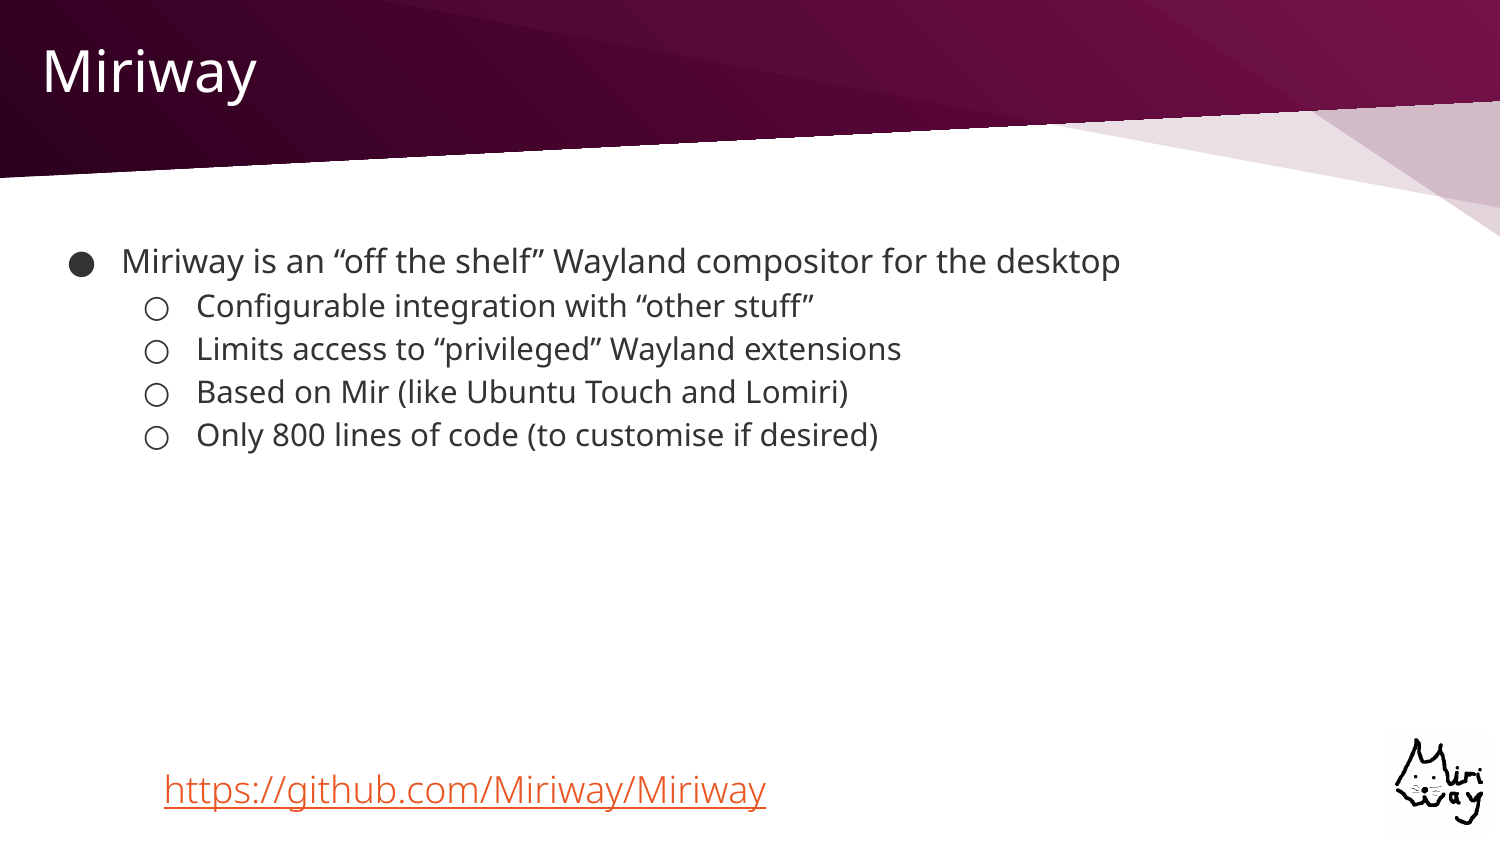

Miriway
# Miriway is an “off the shelf” Wayland compositor for the desktop
Configurable integration with “other stuff”
Limits access to “privileged” Wayland extensions
Based on Mir (like Ubuntu Touch and Lomiri)
Only 800 lines of code (to customise if desired)
https://github.com/Miriway/Miriway